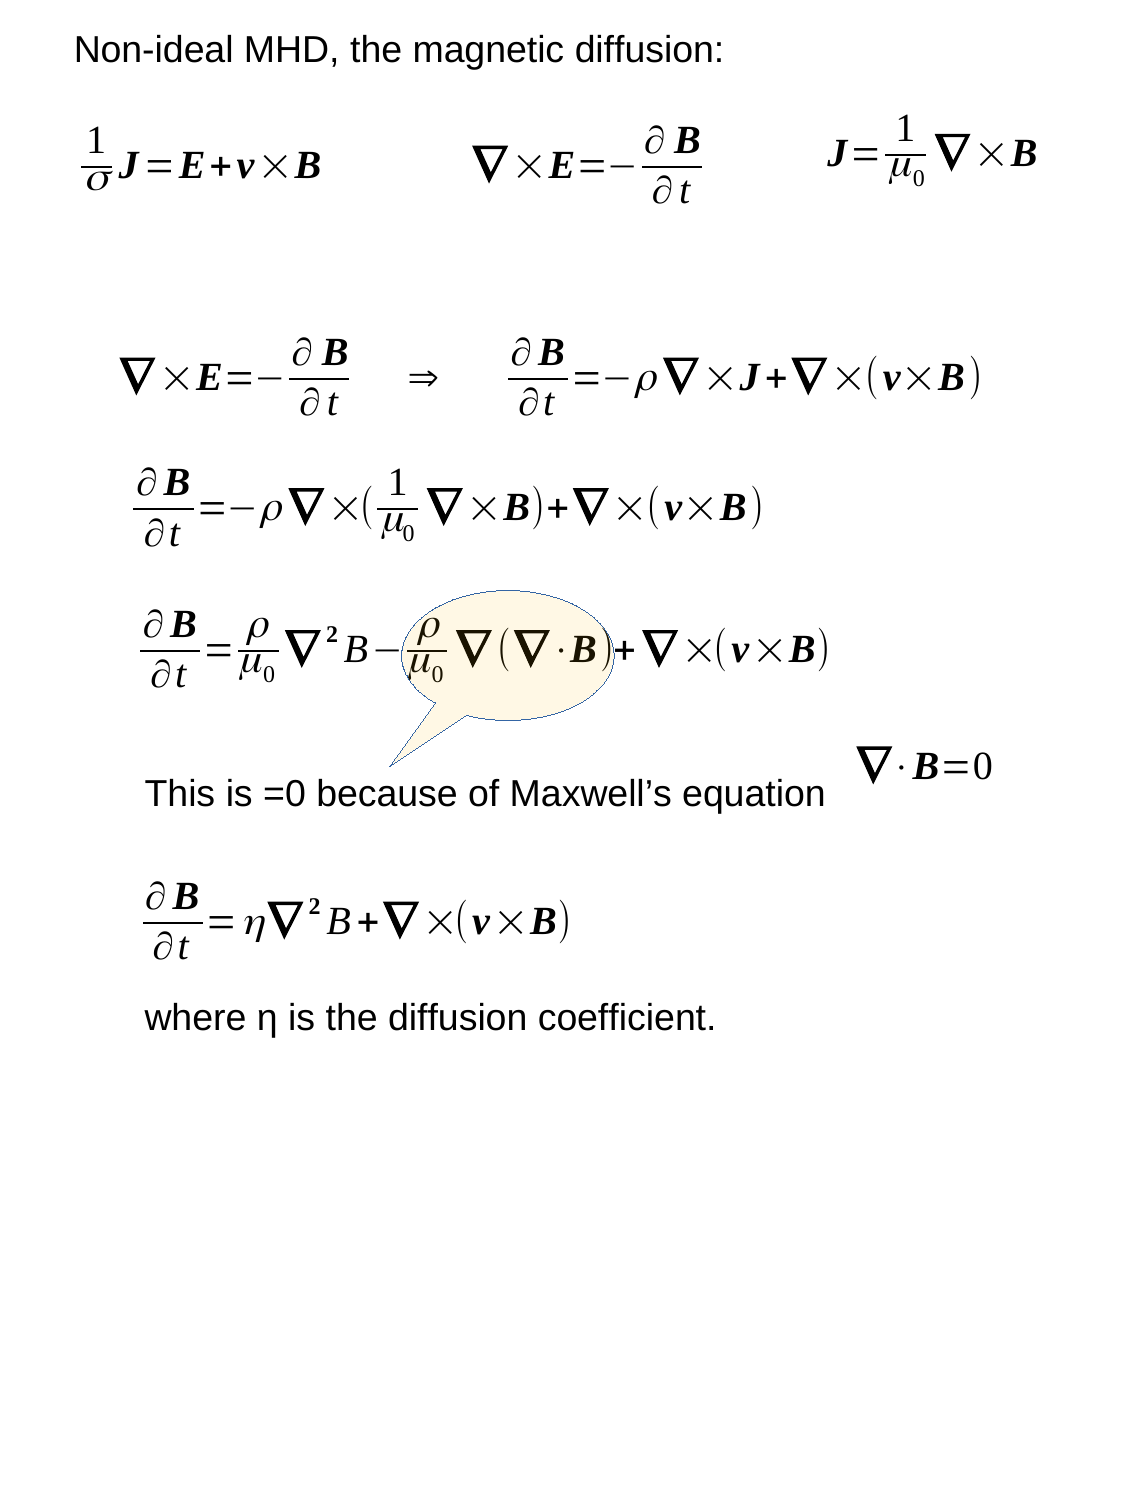

Non-ideal MHD, the magnetic diffusion:
This is =0 because of Maxwell’s equation
where η is the diffusion coefficient.